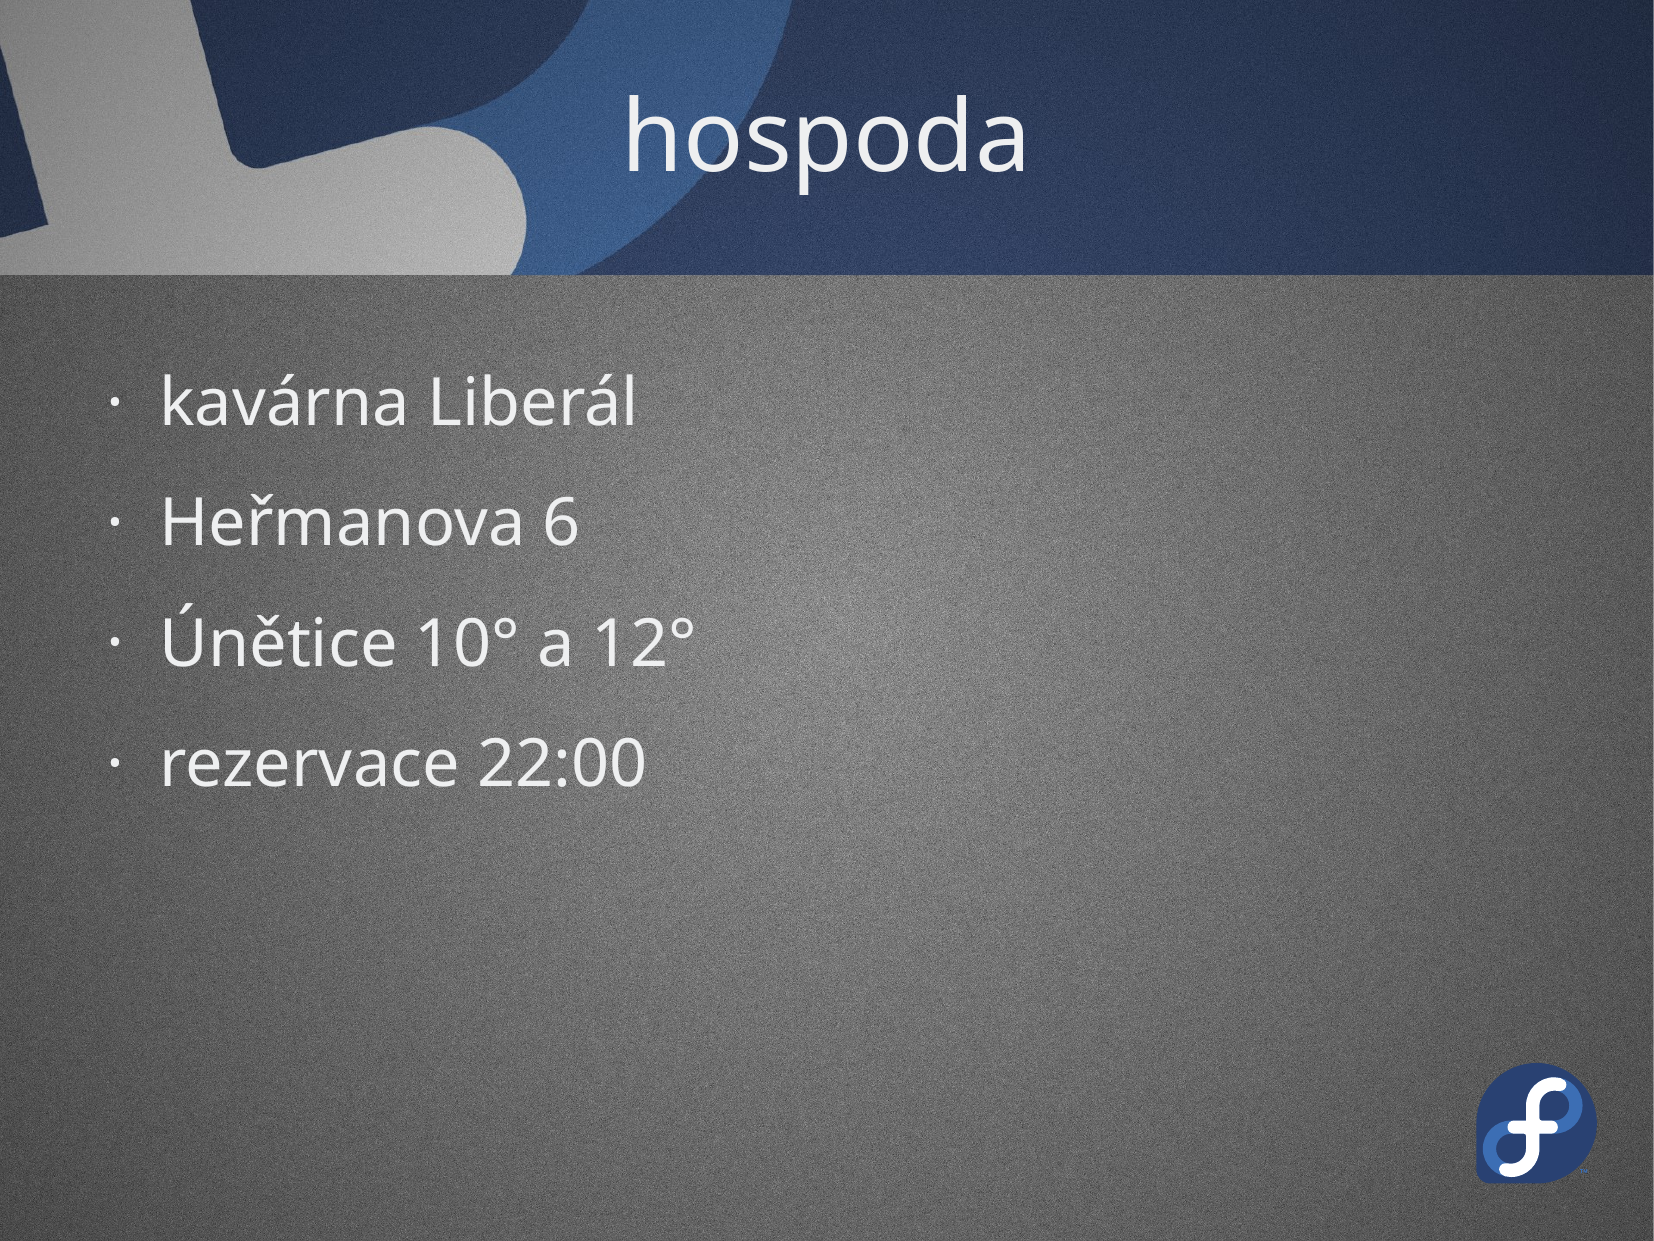

# hospoda
kavárna Liberál
Heřmanova 6
Únětice 10° a 12°
rezervace 22:00